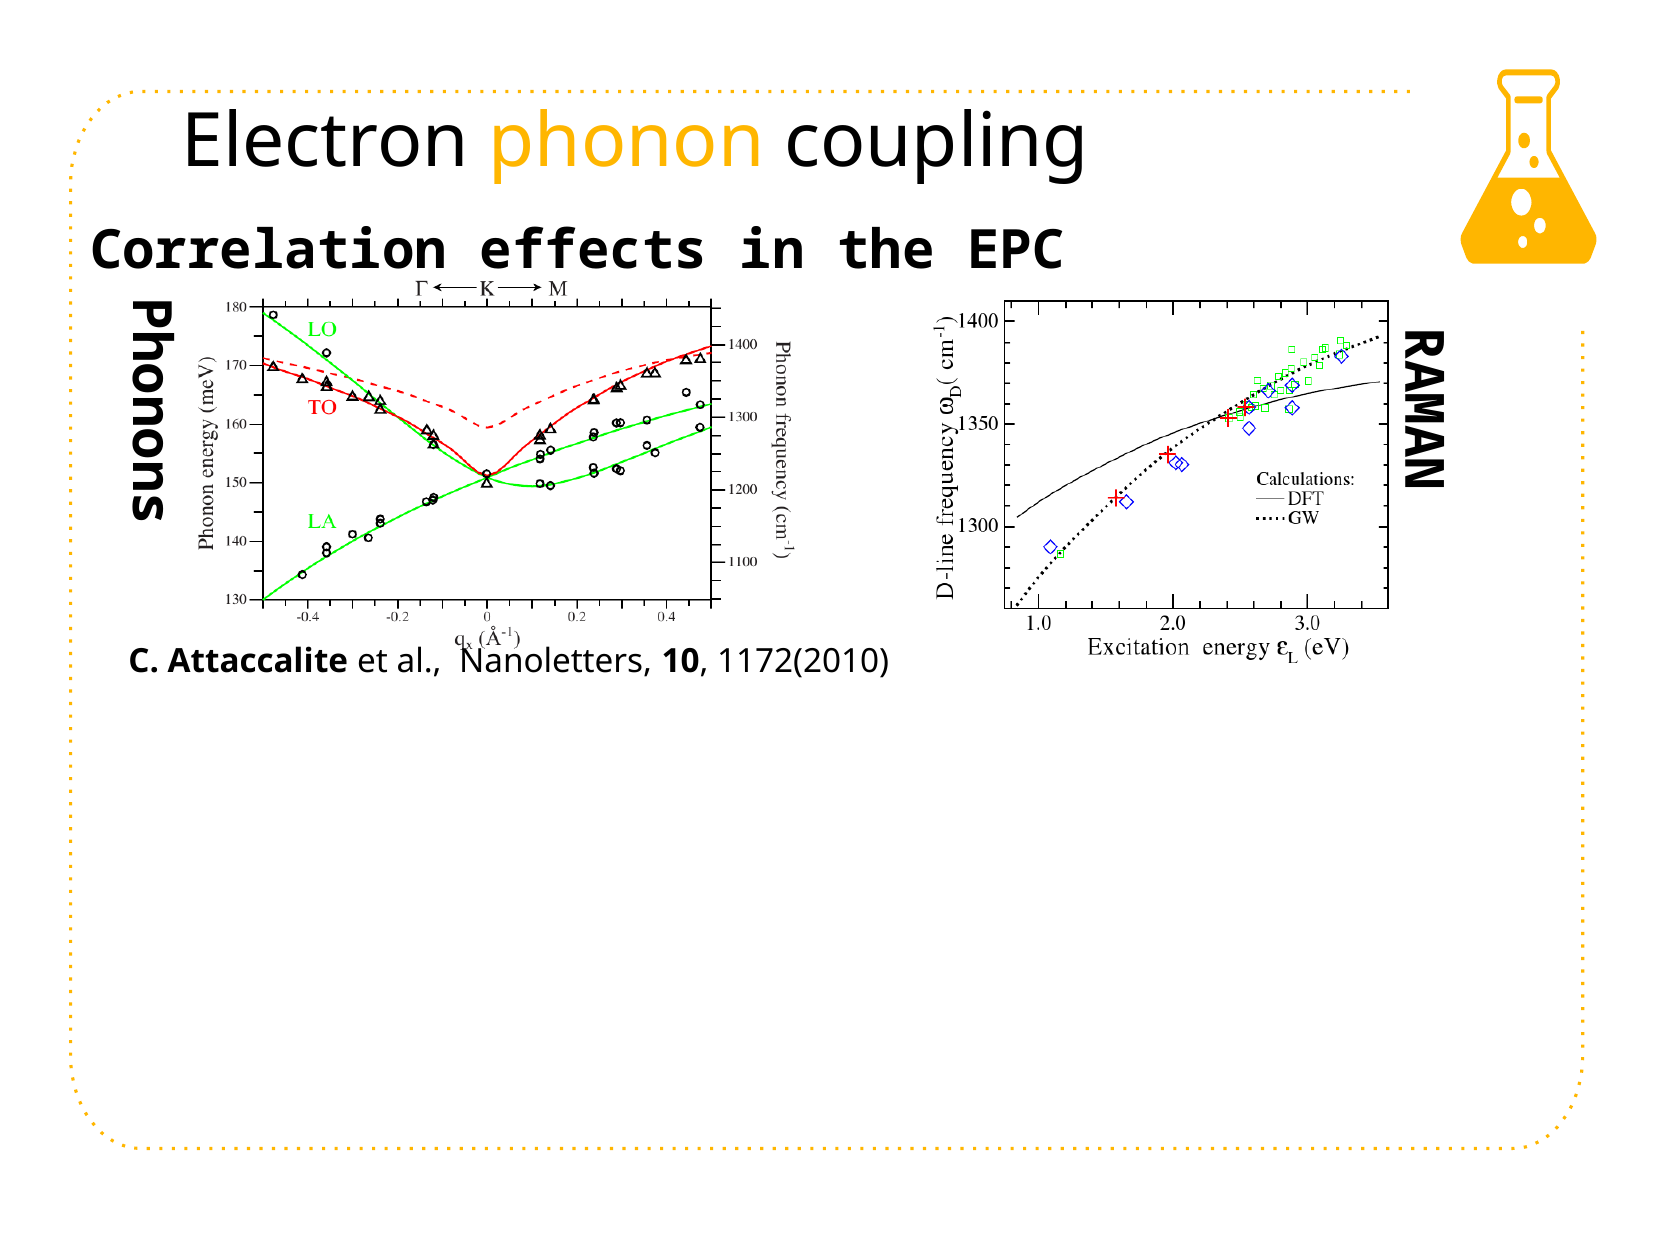

# Electron phonon coupling
Correlation effects in the EPC
Phonons
RAMAN
C. Attaccalite et al., Nanoletters, 10, 1172(2010)